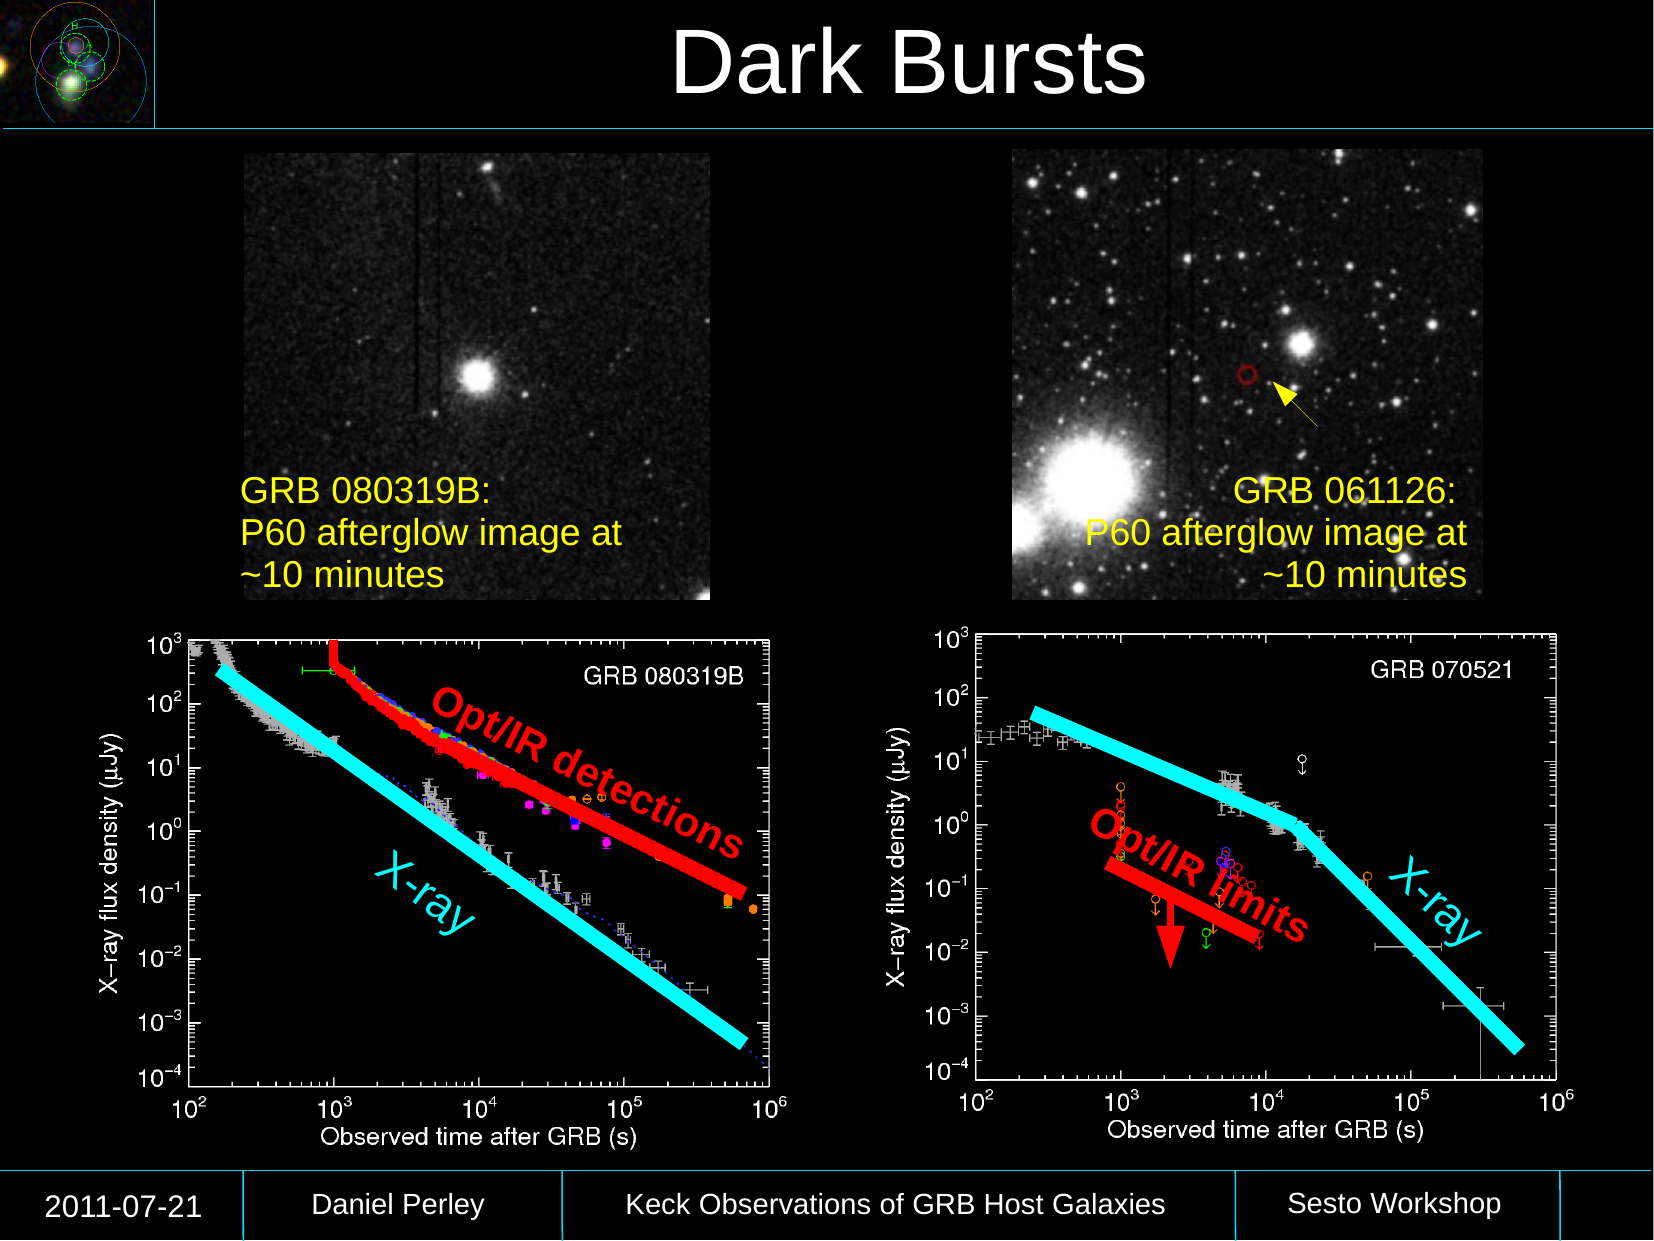

# Dark Bursts
GRB 080319B:
P60 afterglow image at ~10 minutes
GRB 061126:
P60 afterglow image at ~10 minutes
Opt/IR detections
X-ray
X-ray
Opt/IR limits